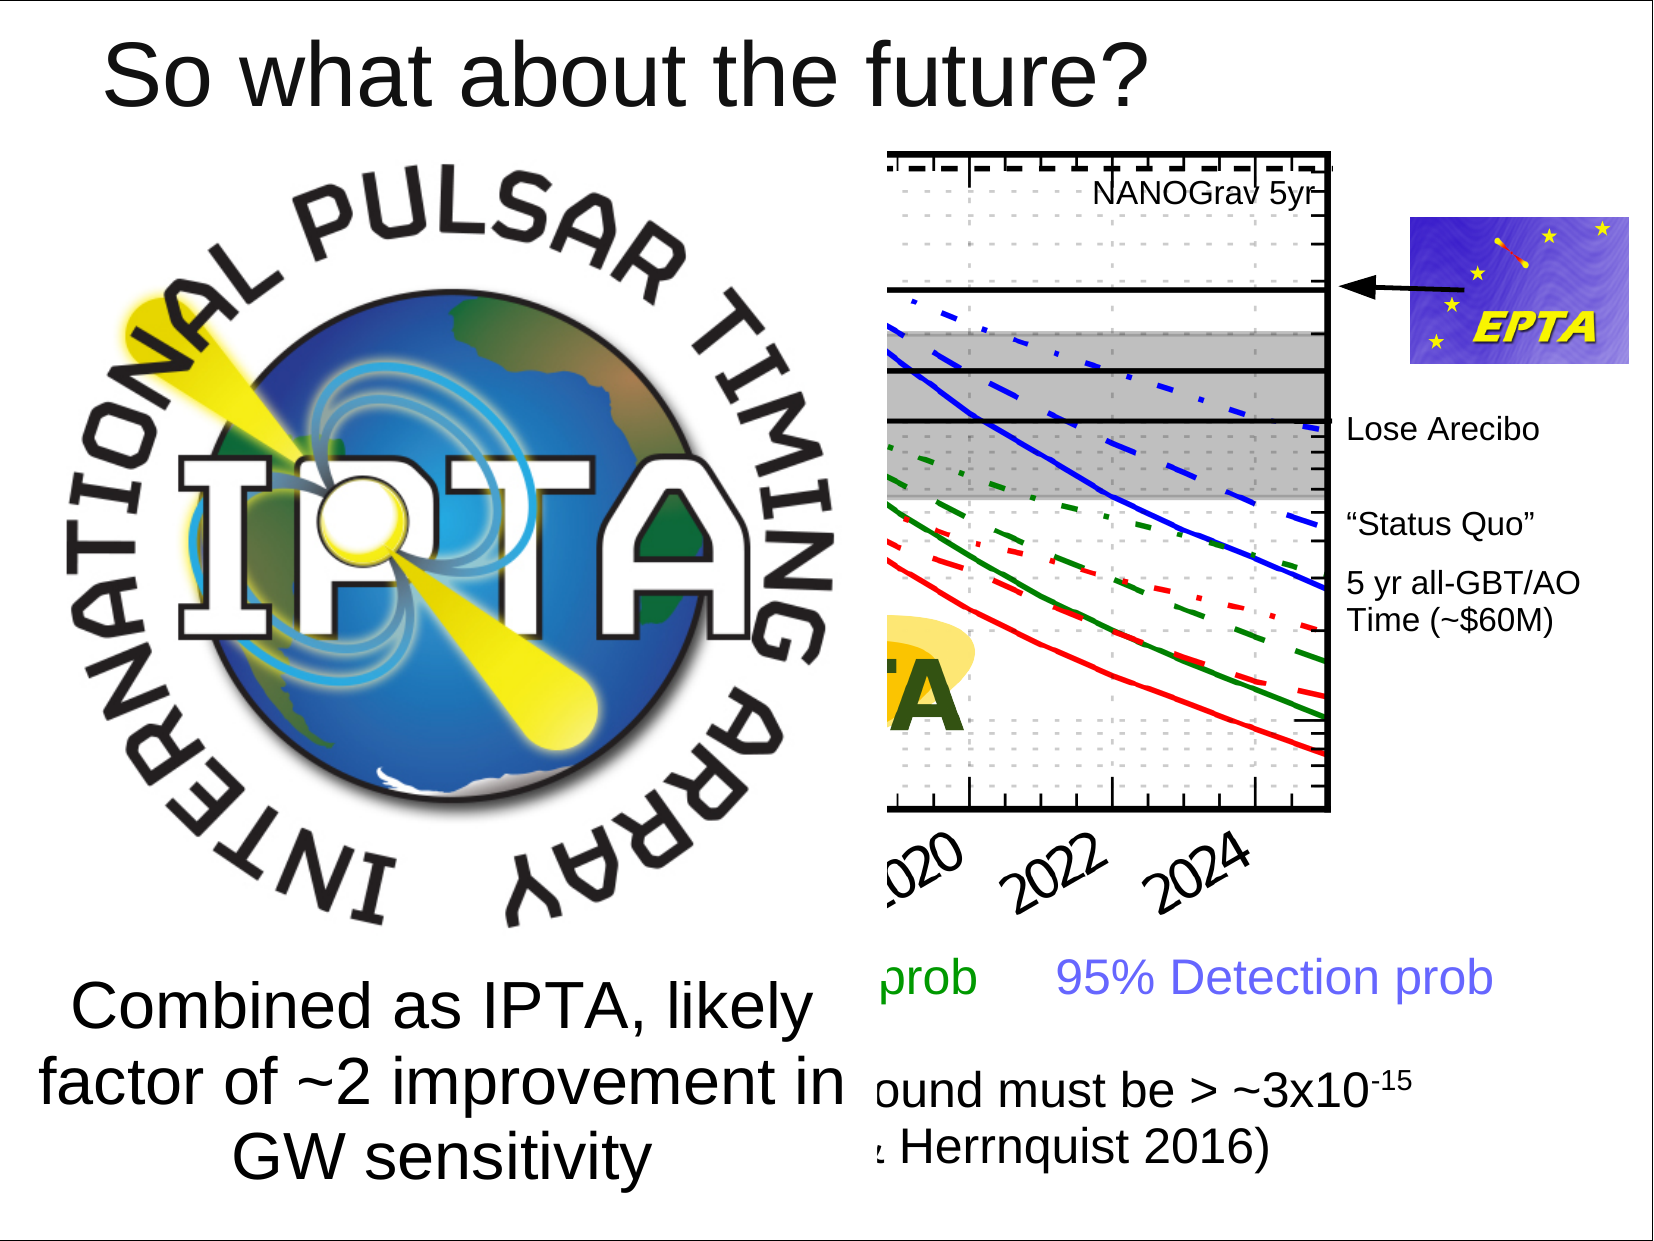

# So what about the future?
Combined as IPTA, likely factor of ~2 improvement in GW sensitivity
NANOGrav 5yr
GWB Strain
Lose Arecibo
“Status Quo”
5 yr all-GBT/AO
Time (~$60M)
95% upper limit		50% Detection prob		95% Detection prob
Newest models suggest background must be > ~3x10-15
	(e.g. Kelley, Blecha, & Herrnquist 2016)